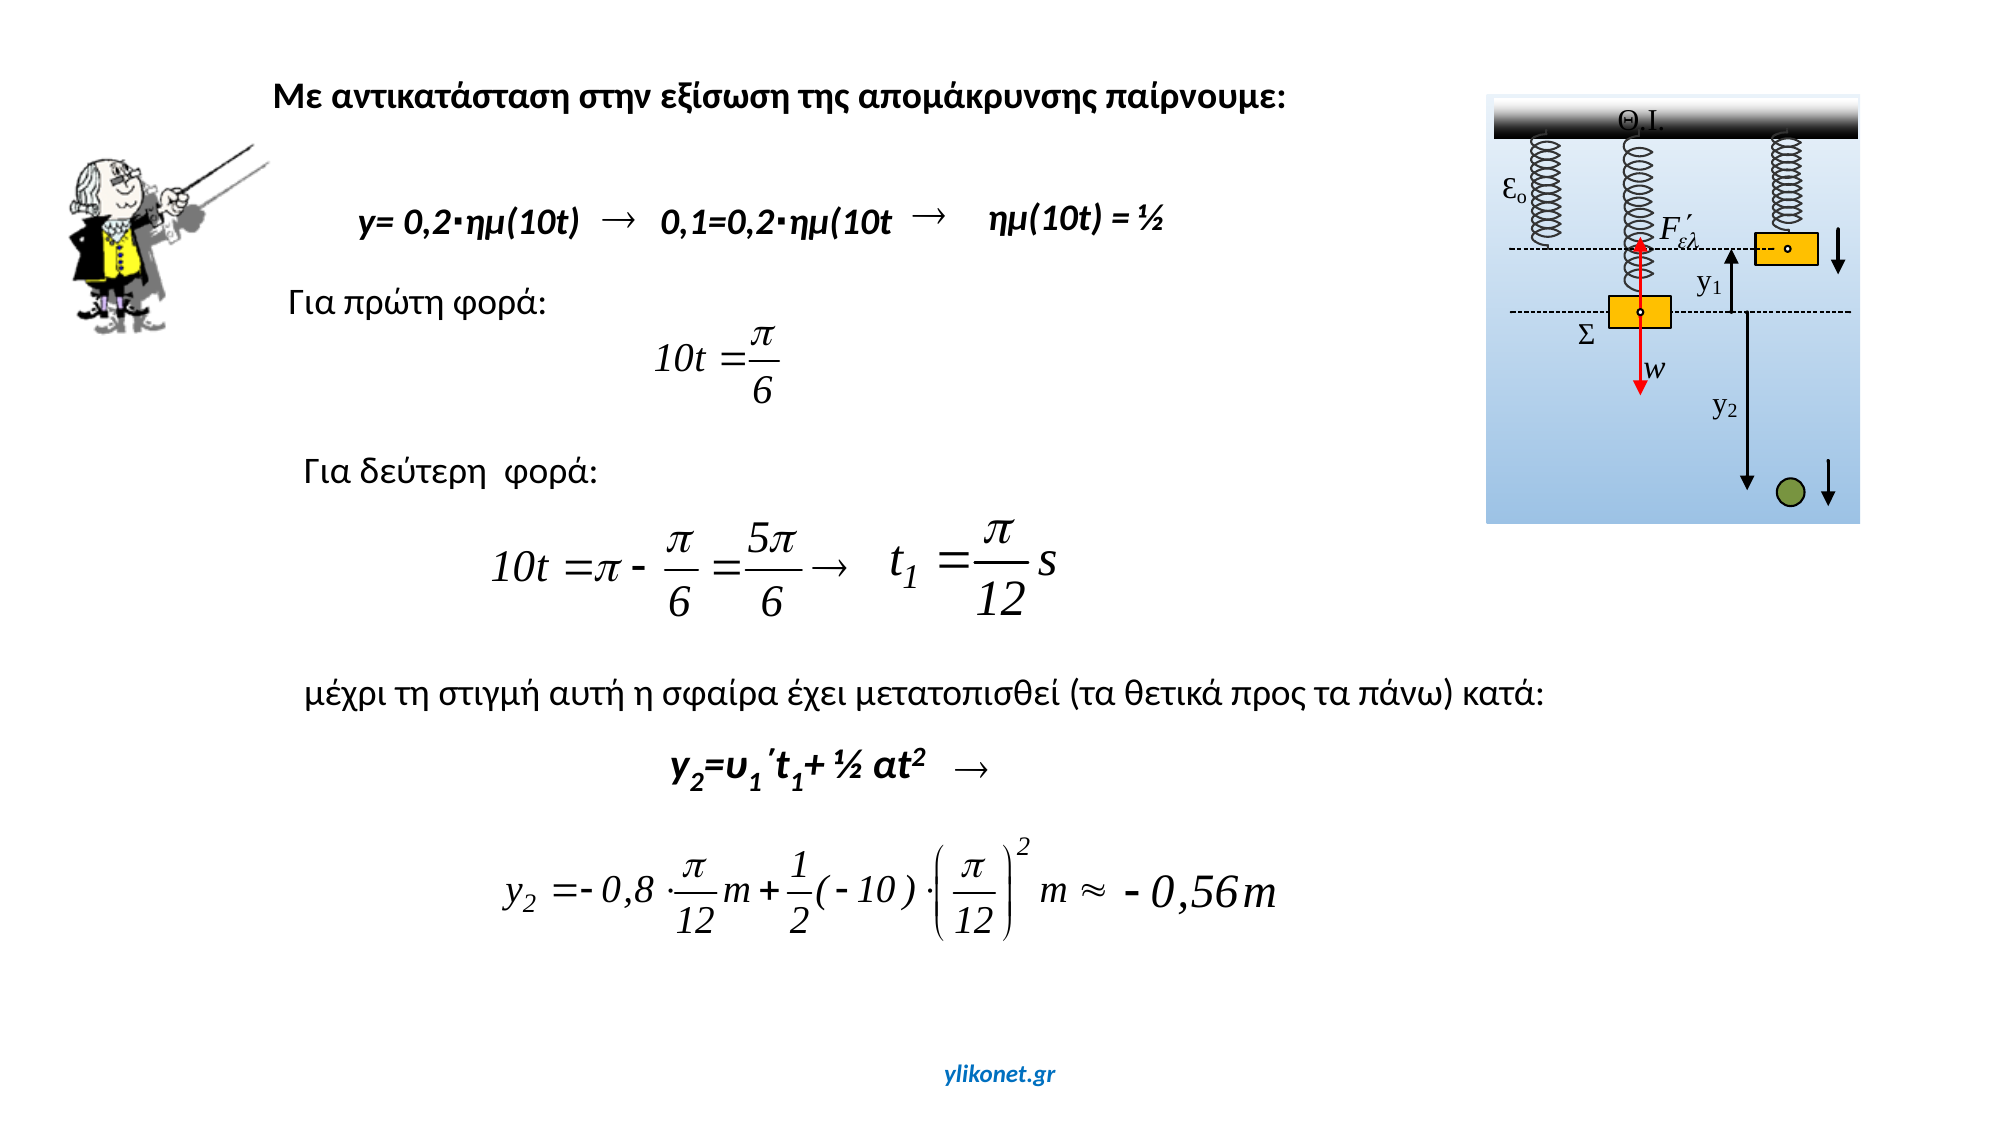

Με αντικατάσταση στην εξίσωση της απομάκρυνσης παίρνουμε:
ημ(10t) = ½
0,1=0,2∙ημ(10t
y= 0,2∙ημ(10t)
Για πρώτη φορά:
Για δεύτερη φορά:
μέχρι τη στιγμή αυτή η σφαίρα έχει μετατοπισθεί (τα θετικά προς τα πάνω) κατά:
y2=υ1΄t1+ ½ αt2
ylikonet.gr